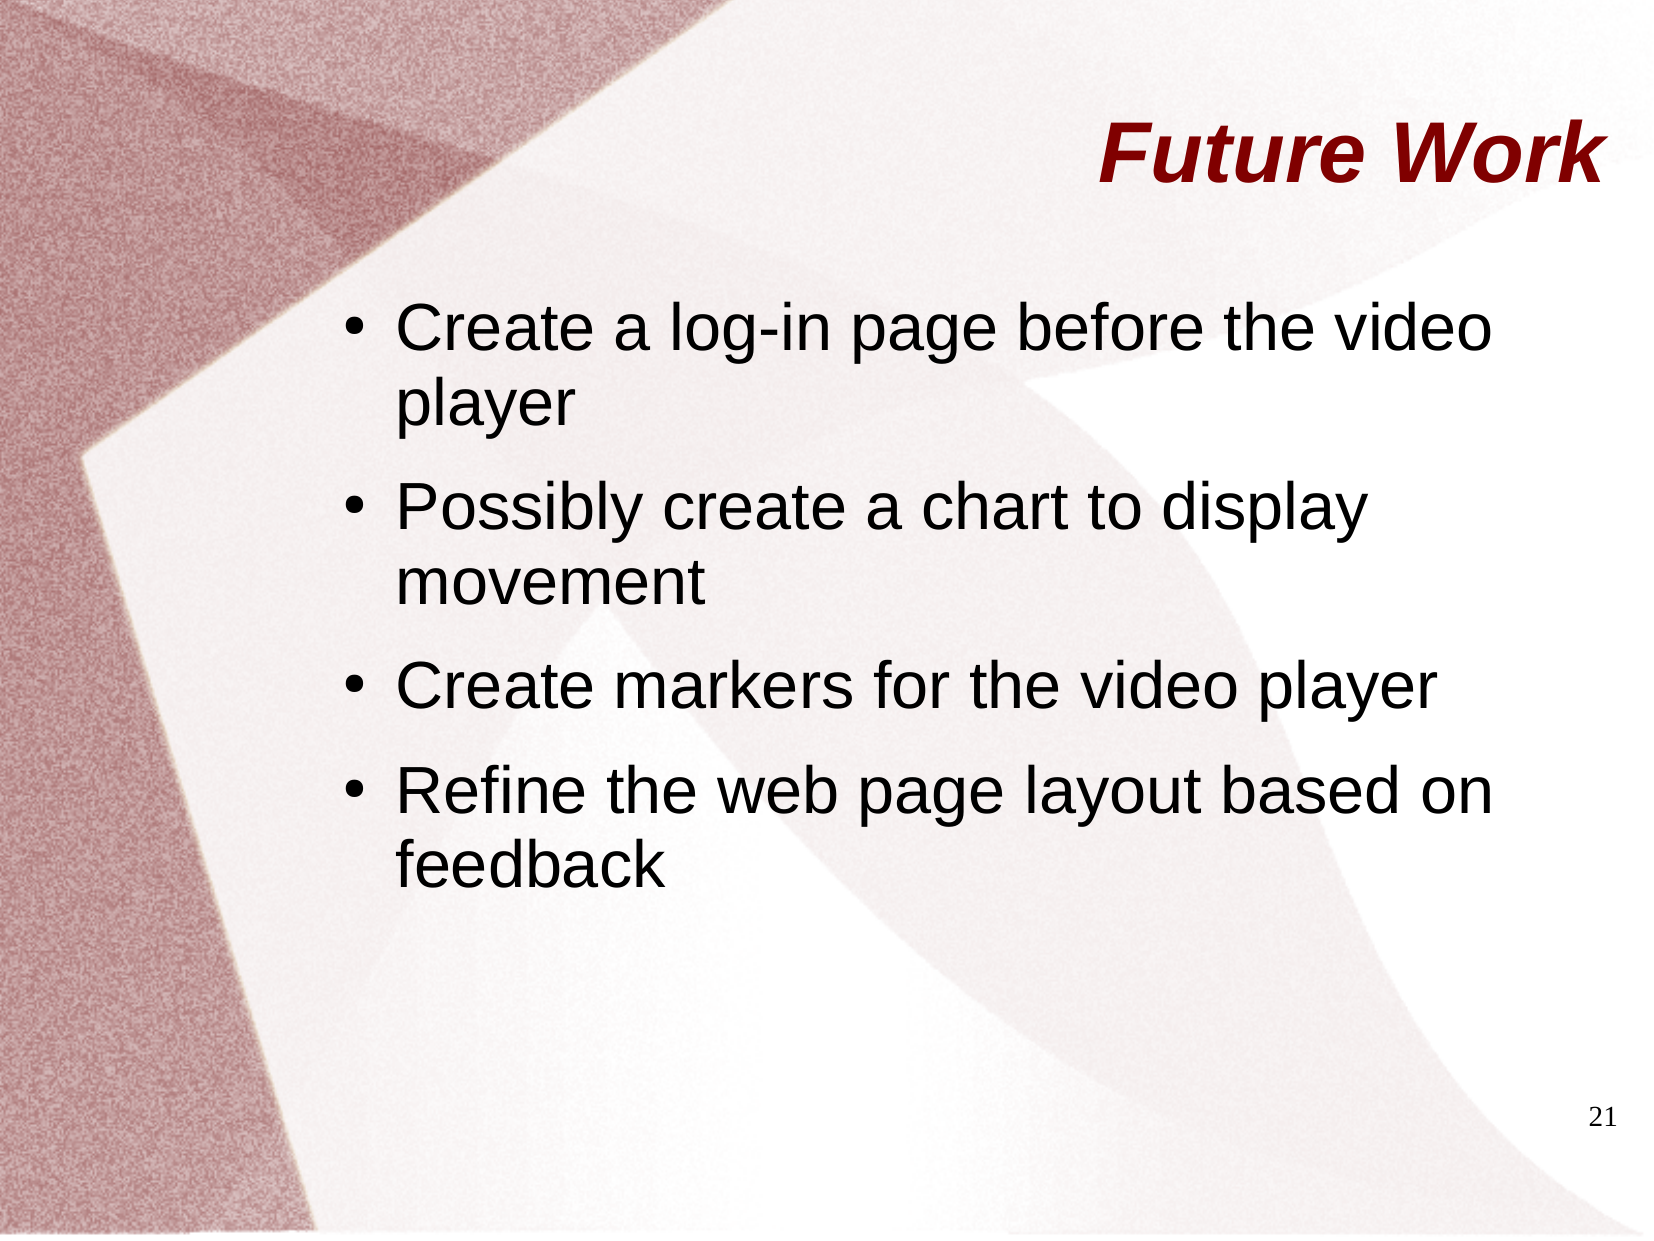

# Future Work
Create a log-in page before the video player
Possibly create a chart to display movement
Create markers for the video player
Refine the web page layout based on feedback
21